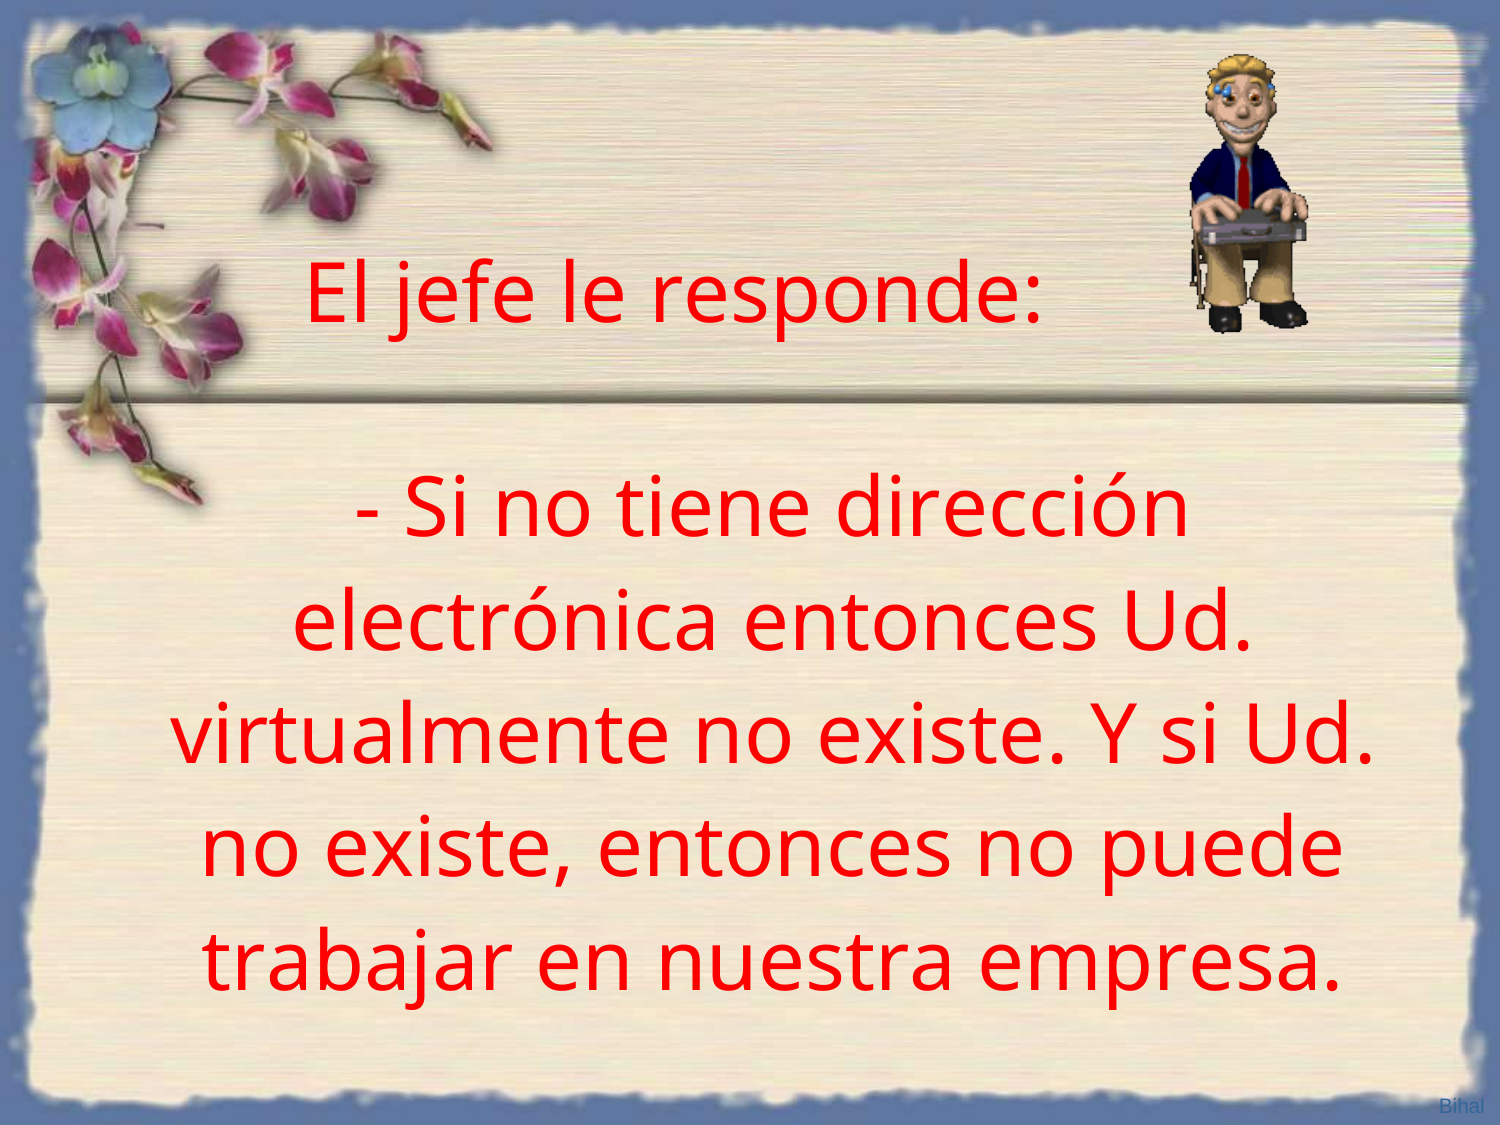

El jefe le responde:
# - Si no tiene dirección electrónica entonces Ud. virtualmente no existe. Y si Ud. no existe, entonces no puede trabajar en nuestra empresa.
Bihal